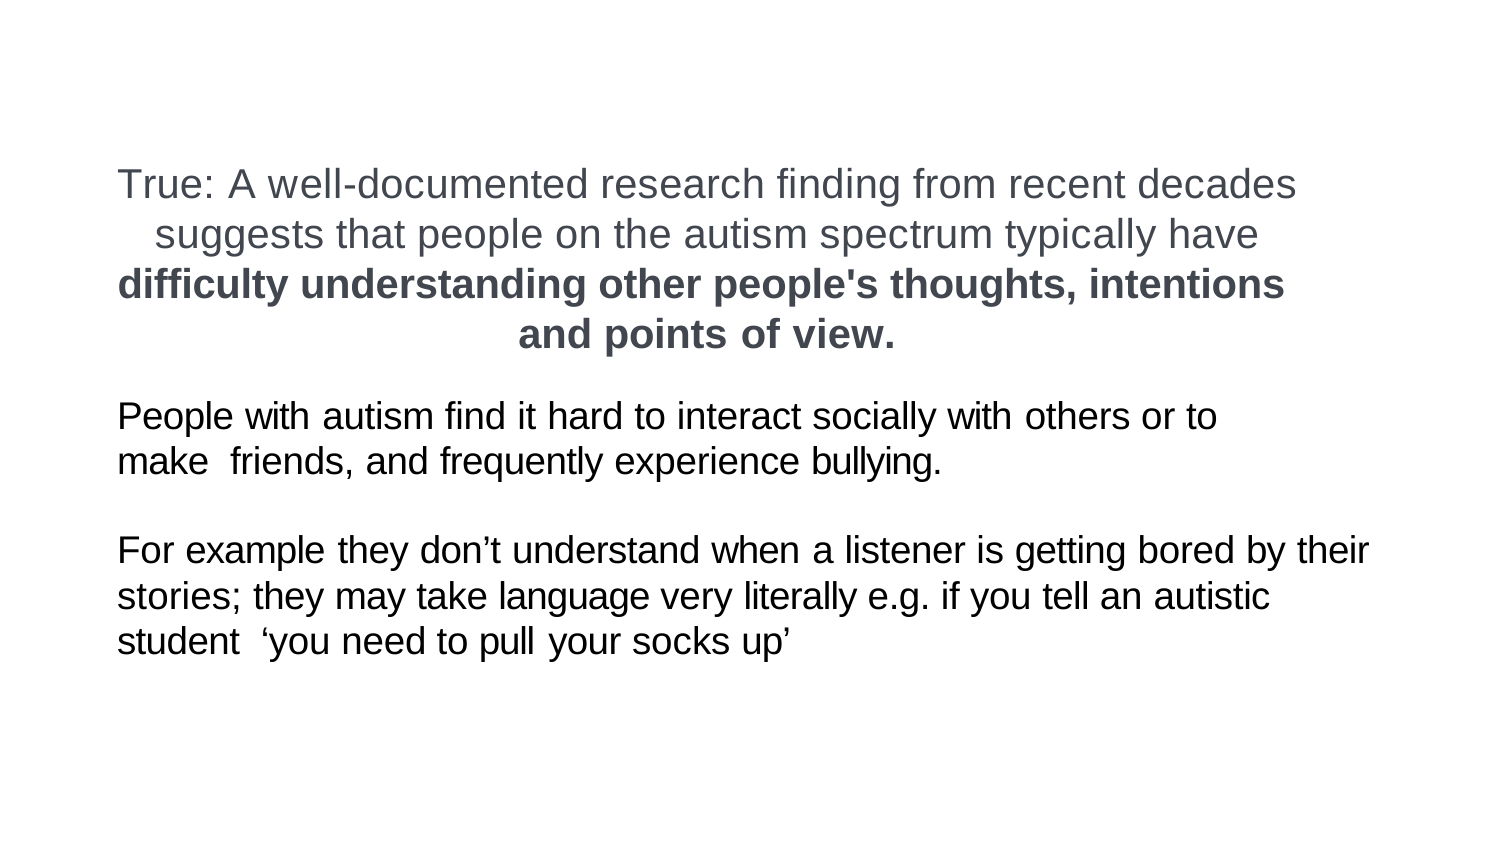

# True: A well-documented research finding from recent decades suggests that people on the autism spectrum typically have difficulty understanding other people's thoughts, intentions and points of view.
People with autism find it hard to interact socially with others or to make friends, and frequently experience bullying.
For example they don’t understand when a listener is getting bored by their stories; they may take language very literally e.g. if you tell an autistic student ‘you need to pull your socks up’